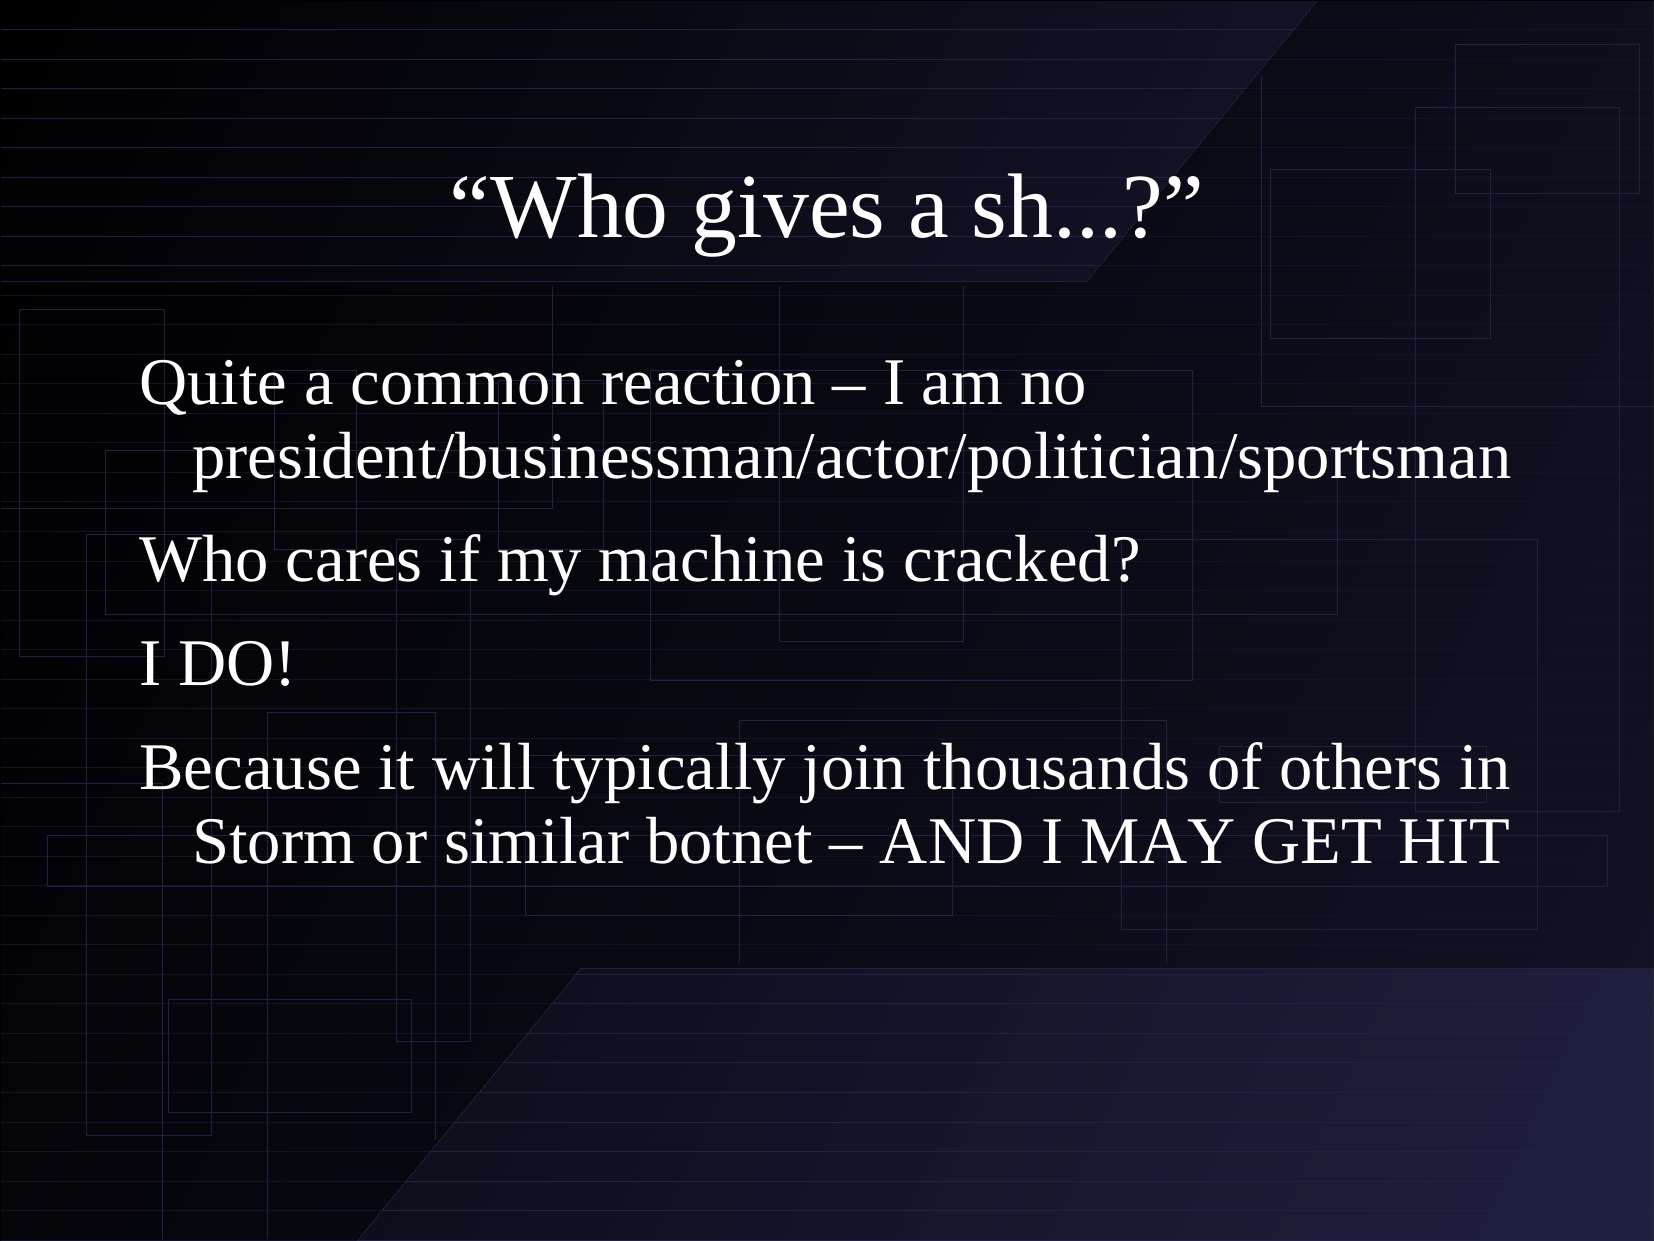

# “Who gives a sh...?”
Quite a common reaction – I am no president/businessman/actor/politician/sportsman
Who cares if my machine is cracked?
I DO!
Because it will typically join thousands of others in Storm or similar botnet – AND I MAY GET HIT